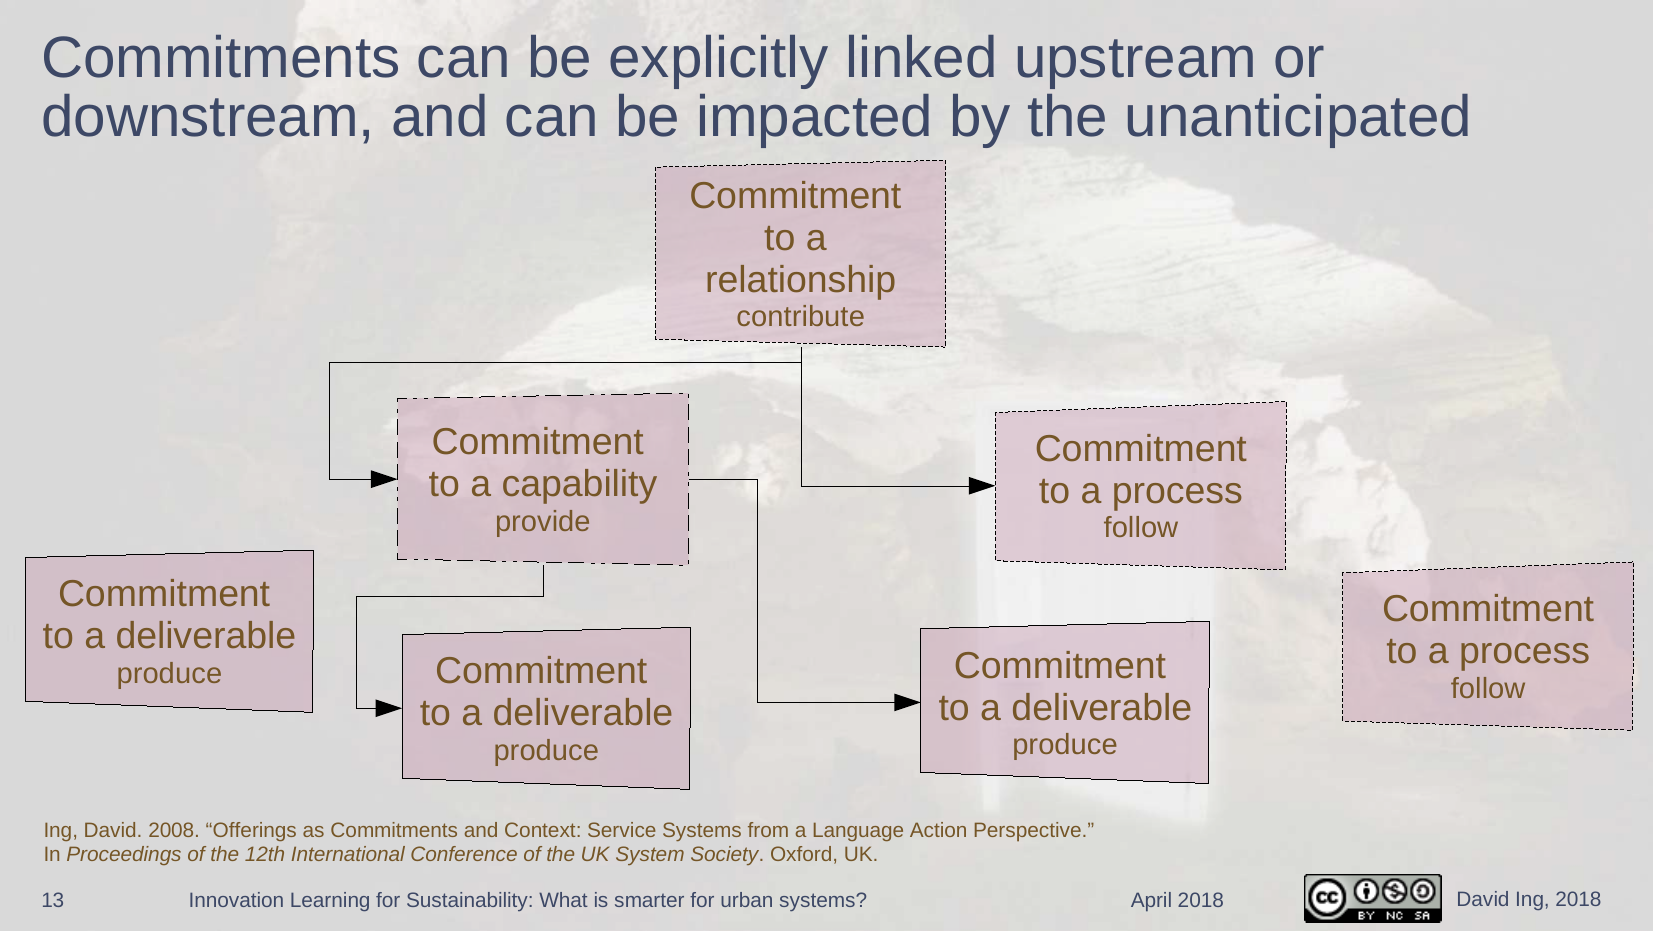

# Commitments can be explicitly linked upstream or downstream, and can be impacted by the unanticipated
Commitment
to a
relationship
contribute
Commitment
to a capability
provide
Commitment
to a process
follow
Commitment
to a deliverable
produce
Commitment
to a process
follow
Commitment
to a deliverable
produce
Commitment
to a deliverable
produce
Ing, David. 2008. “Offerings as Commitments and Context: Service Systems from a Language Action Perspective.”
In Proceedings of the 12th International Conference of the UK System Society. Oxford, UK.
Innovation Learning for Sustainability: What is smarter for urban systems?
April 2018
13